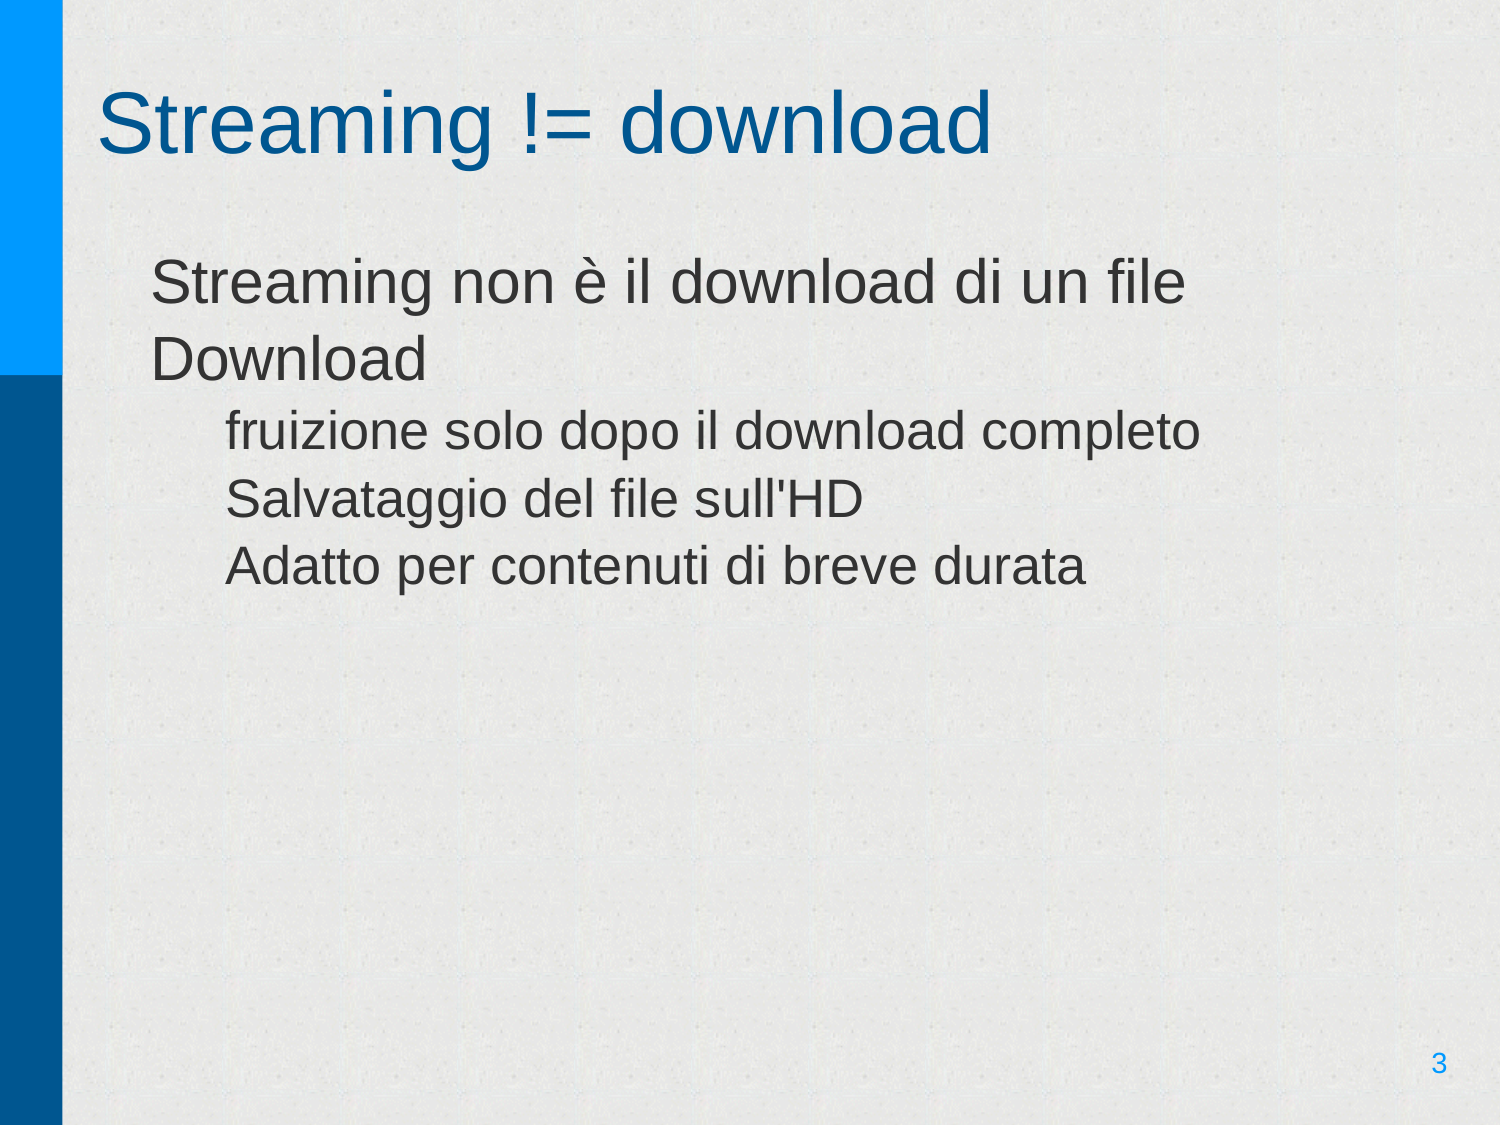

# Streaming != download
Streaming non è il download di un file
Download
fruizione solo dopo il download completo
Salvataggio del file sull'HD
Adatto per contenuti di breve durata
3